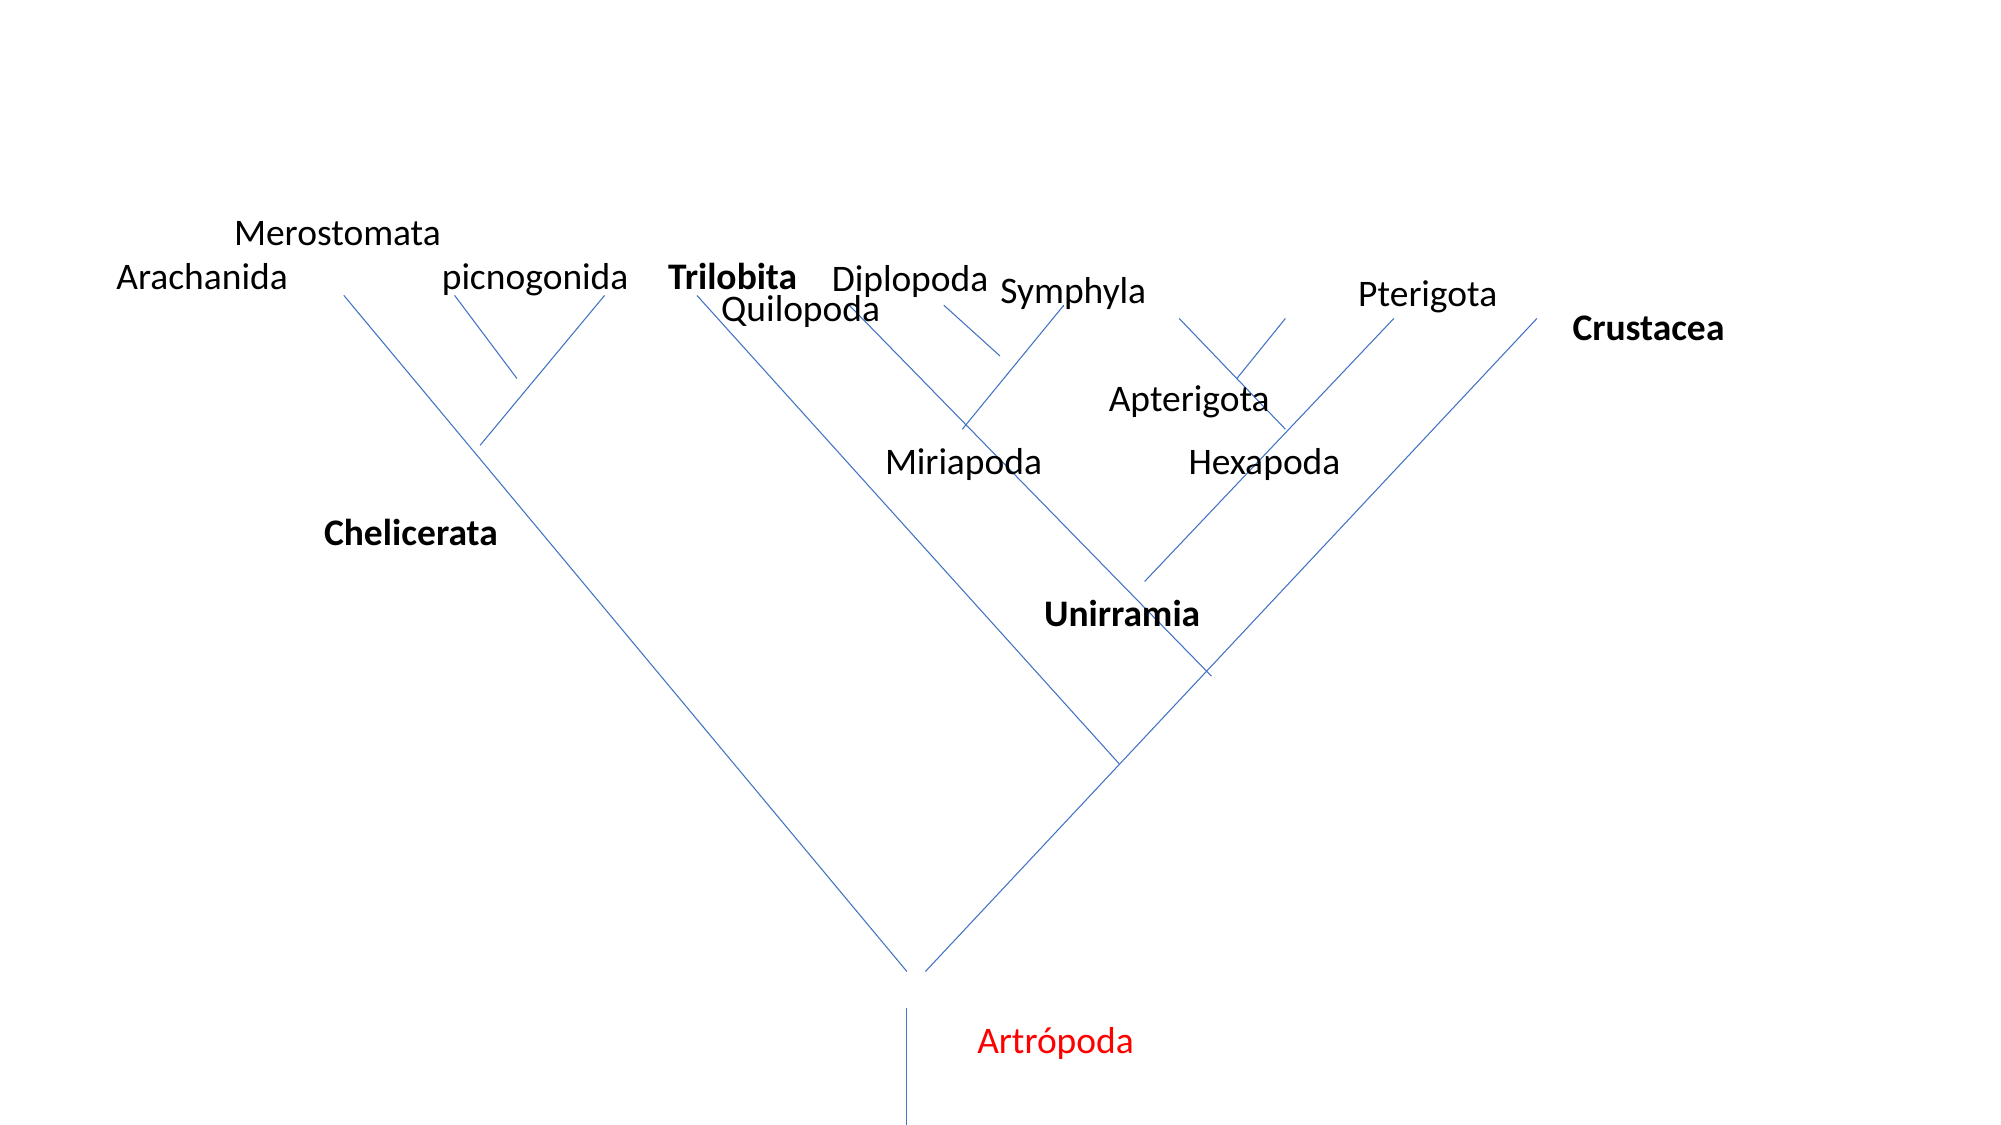

Merostomata
Arachanida
picnogonida
Trilobita
Diplopoda
Symphyla
Pterigota
Quilopoda
Crustacea
Apterigota
Miriapoda
Hexapoda
Chelicerata
Unirramia
Artrópoda